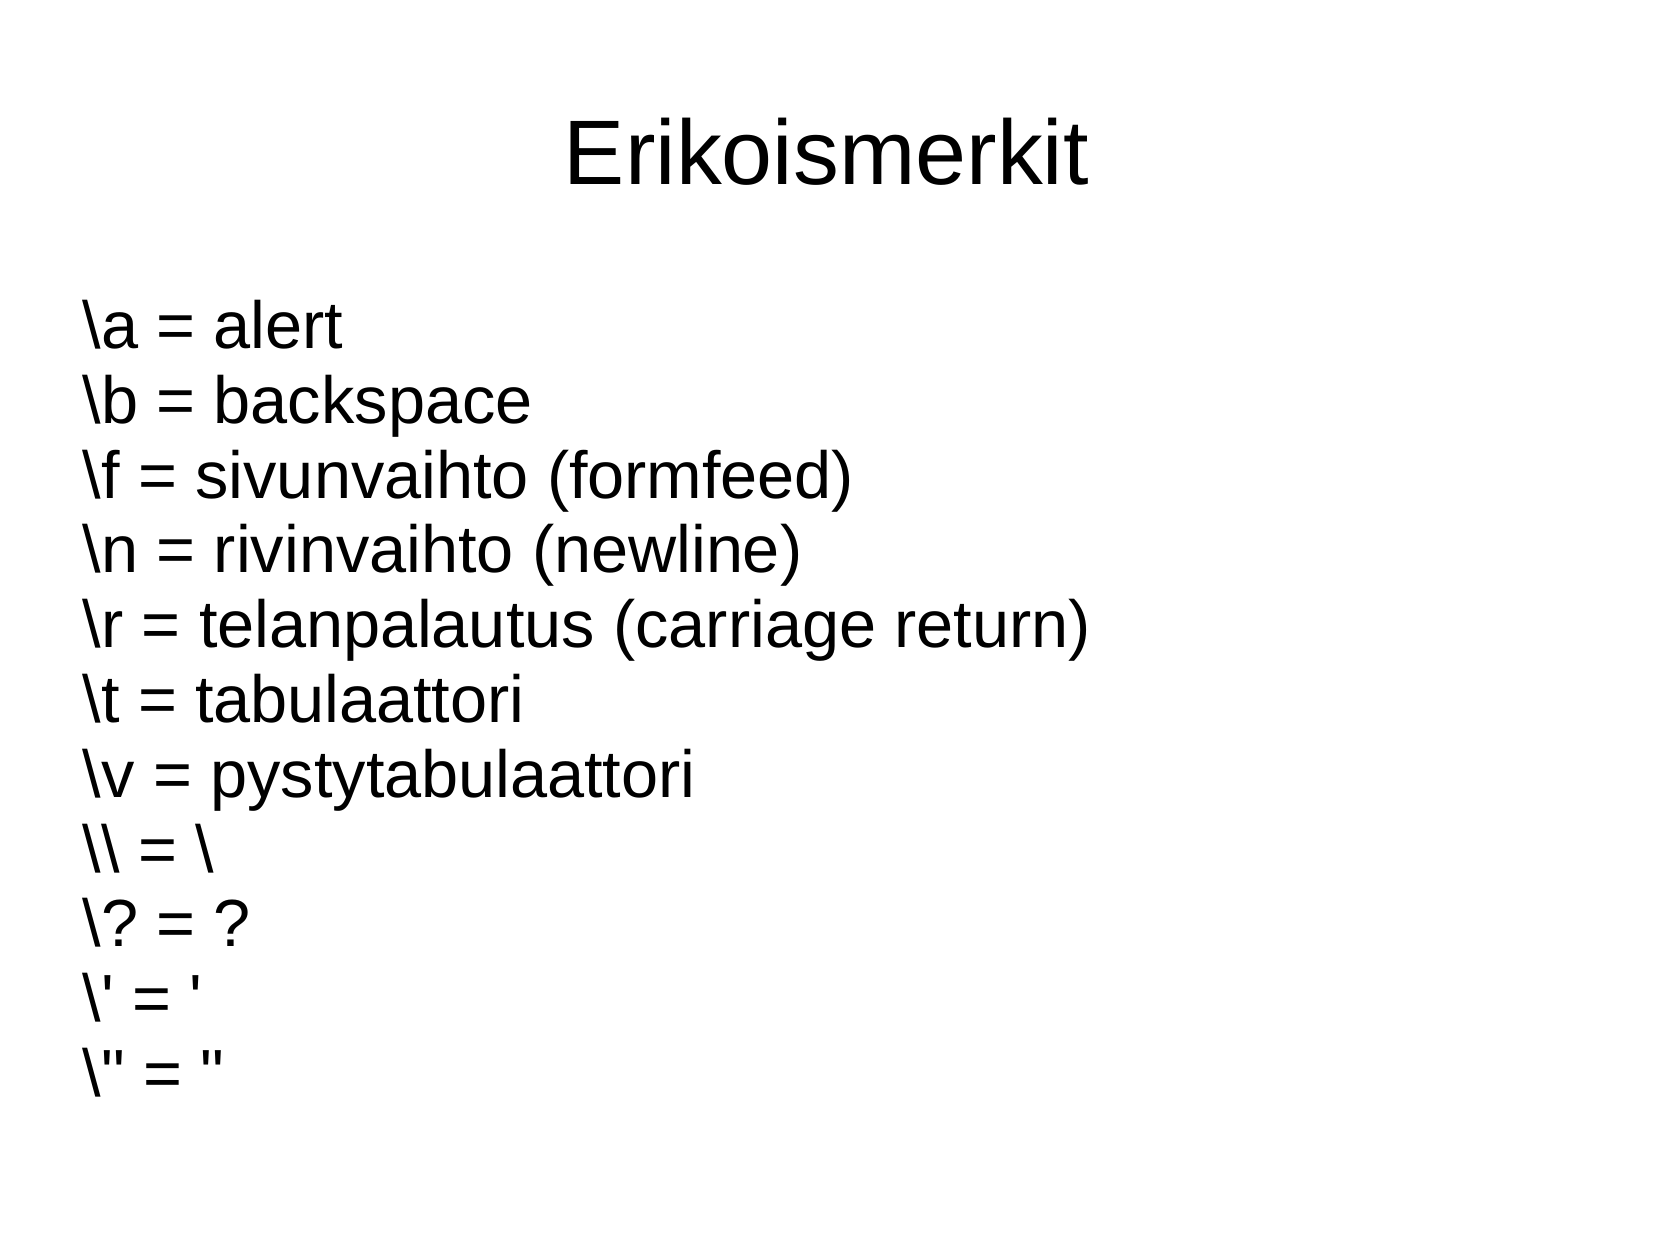

# Erikoismerkit
\a = alert
\b = backspace
\f = sivunvaihto (formfeed)
\n = rivinvaihto (newline)
\r = telanpalautus (carriage return)
\t = tabulaattori
\v = pystytabulaattori
\\ = \
\? = ?
\' = '
\" = "